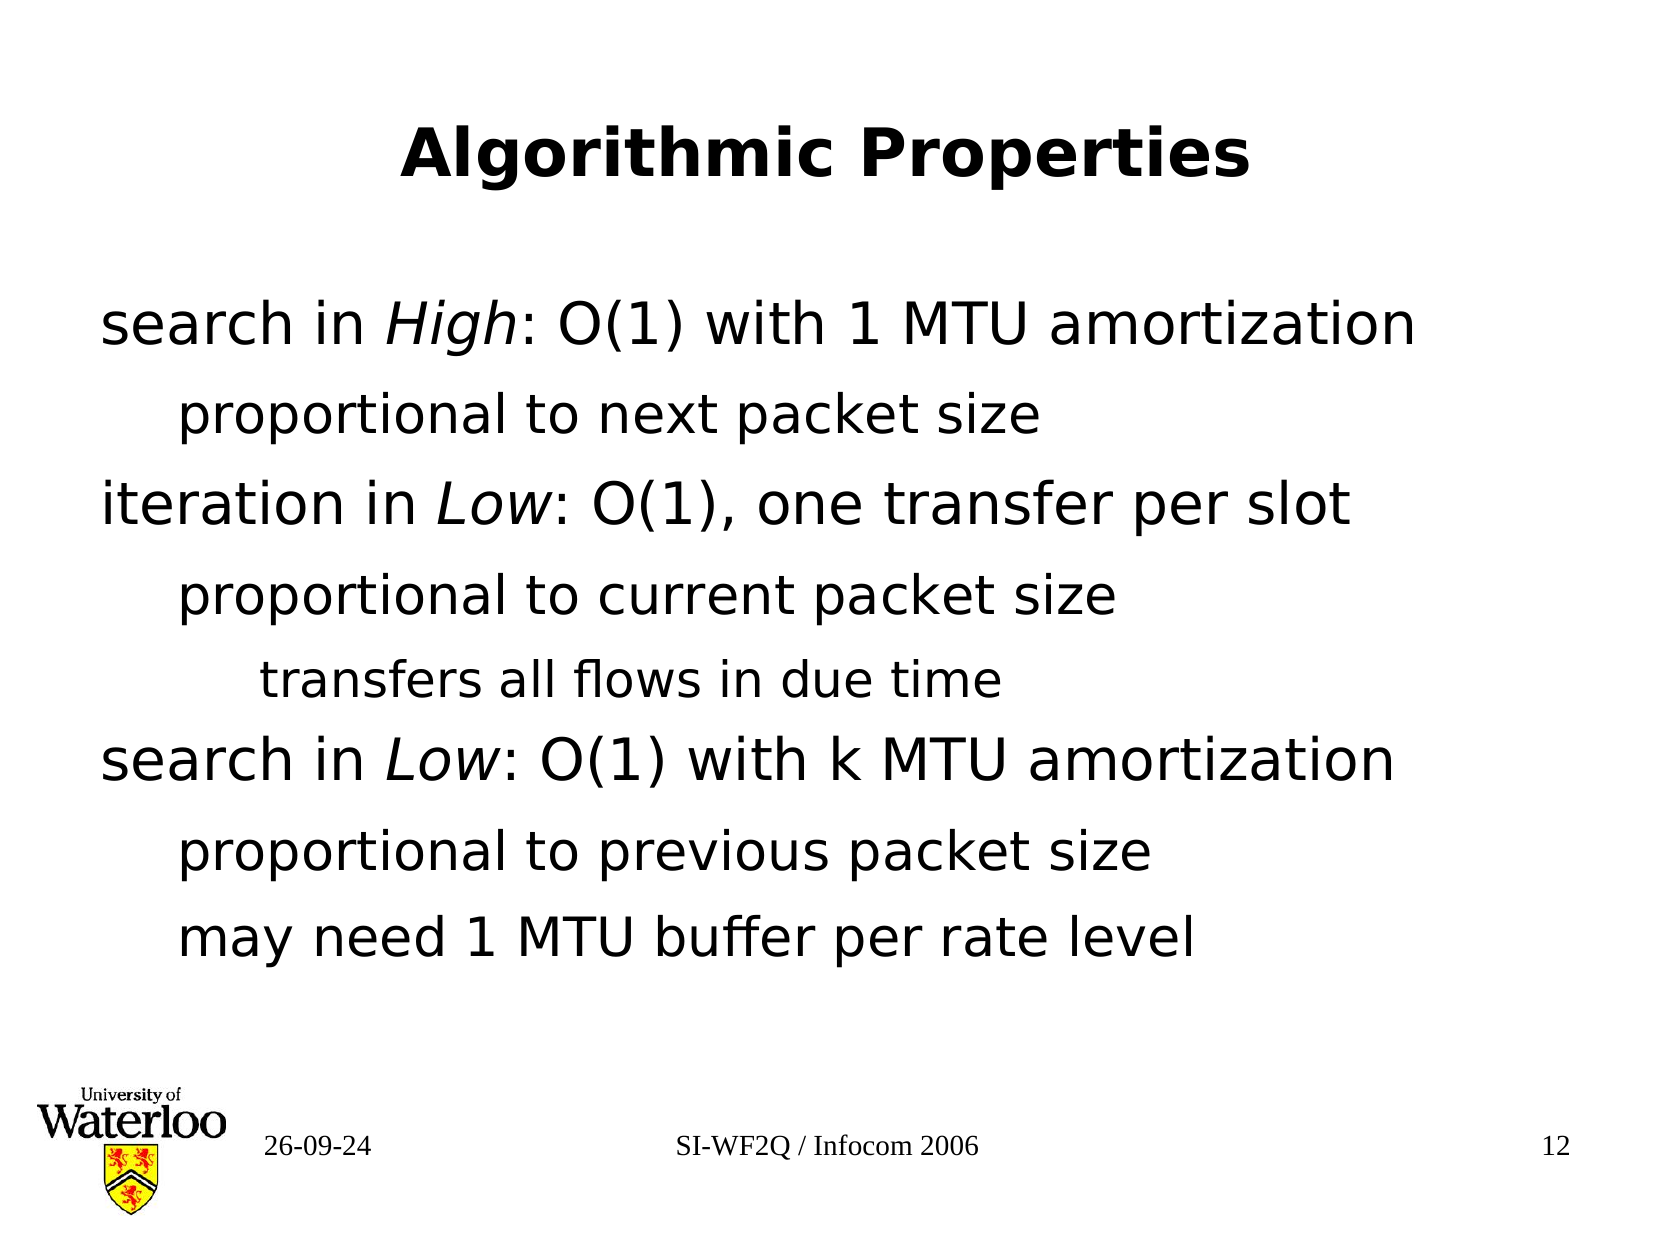

# Algorithmic Properties
search in High: O(1) with 1 MTU amortization
proportional to next packet size
iteration in Low: O(1), one transfer per slot
proportional to current packet size
transfers all flows in due time
search in Low: O(1) with k MTU amortization
proportional to previous packet size
may need 1 MTU buffer per rate level
SI-WF2Q / Infocom 2006
12